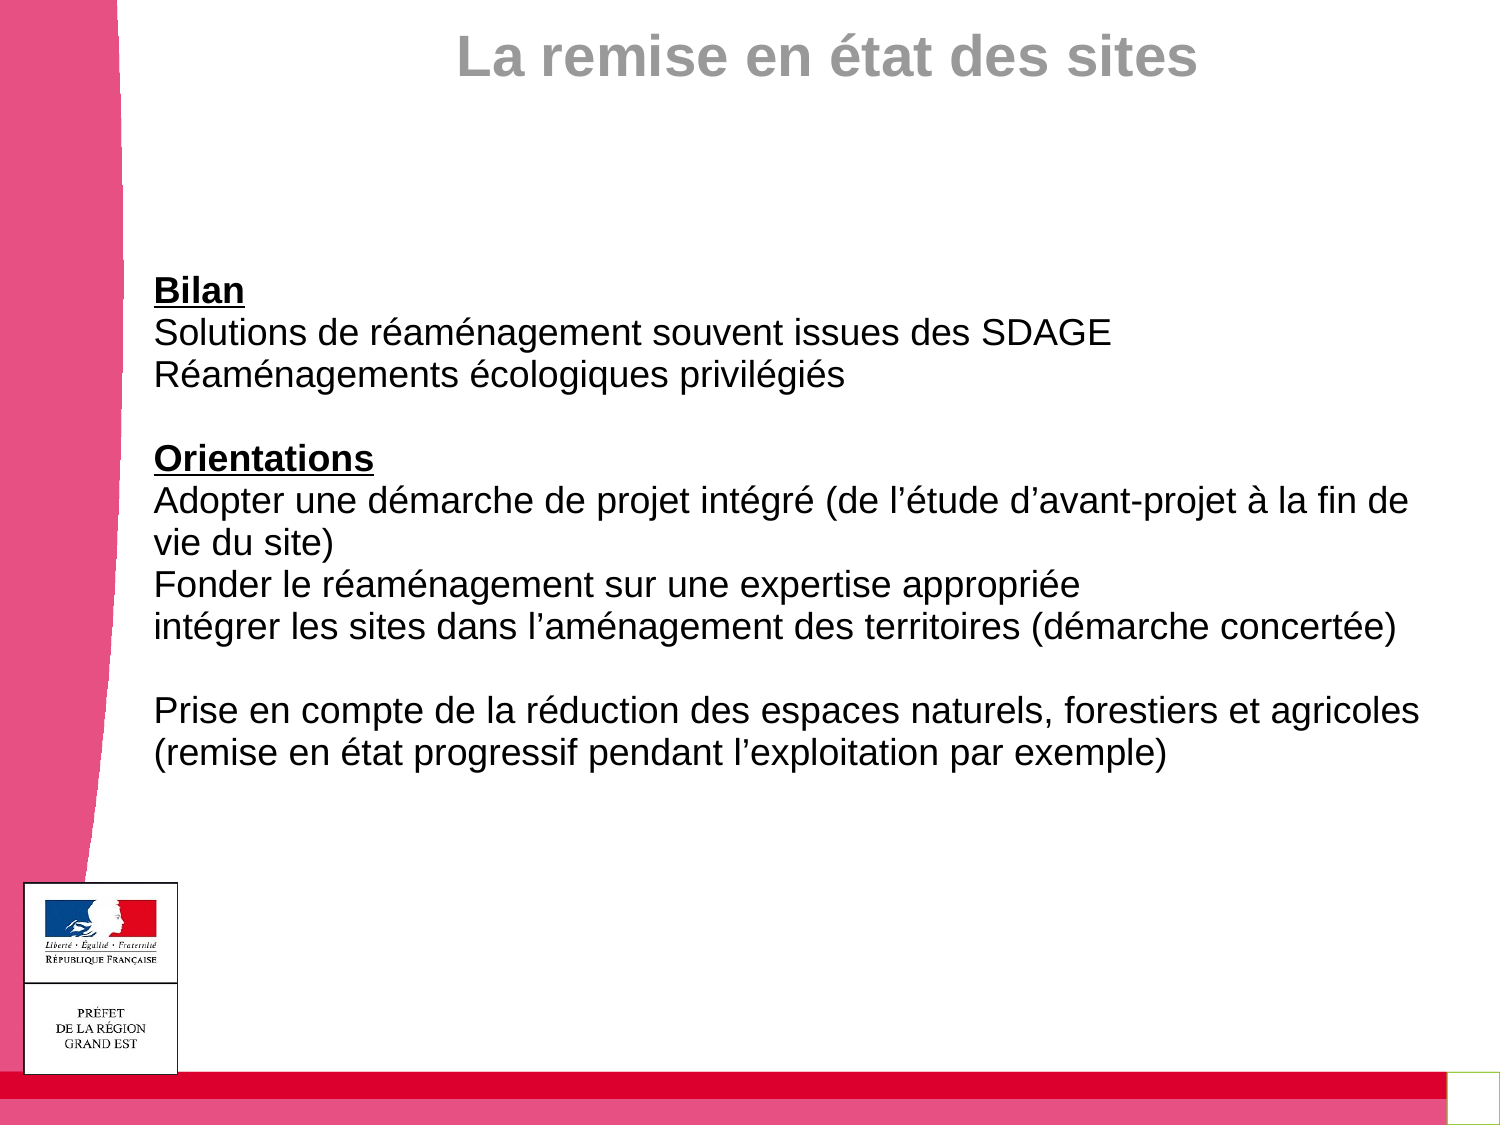

# La remise en état des sites
Bilan
Solutions de réaménagement souvent issues des SDAGE
Réaménagements écologiques privilégiés
Orientations
Adopter une démarche de projet intégré (de l’étude d’avant-projet à la fin de vie du site)
Fonder le réaménagement sur une expertise appropriée
intégrer les sites dans l’aménagement des territoires (démarche concertée)
Prise en compte de la réduction des espaces naturels, forestiers et agricoles (remise en état progressif pendant l’exploitation par exemple)